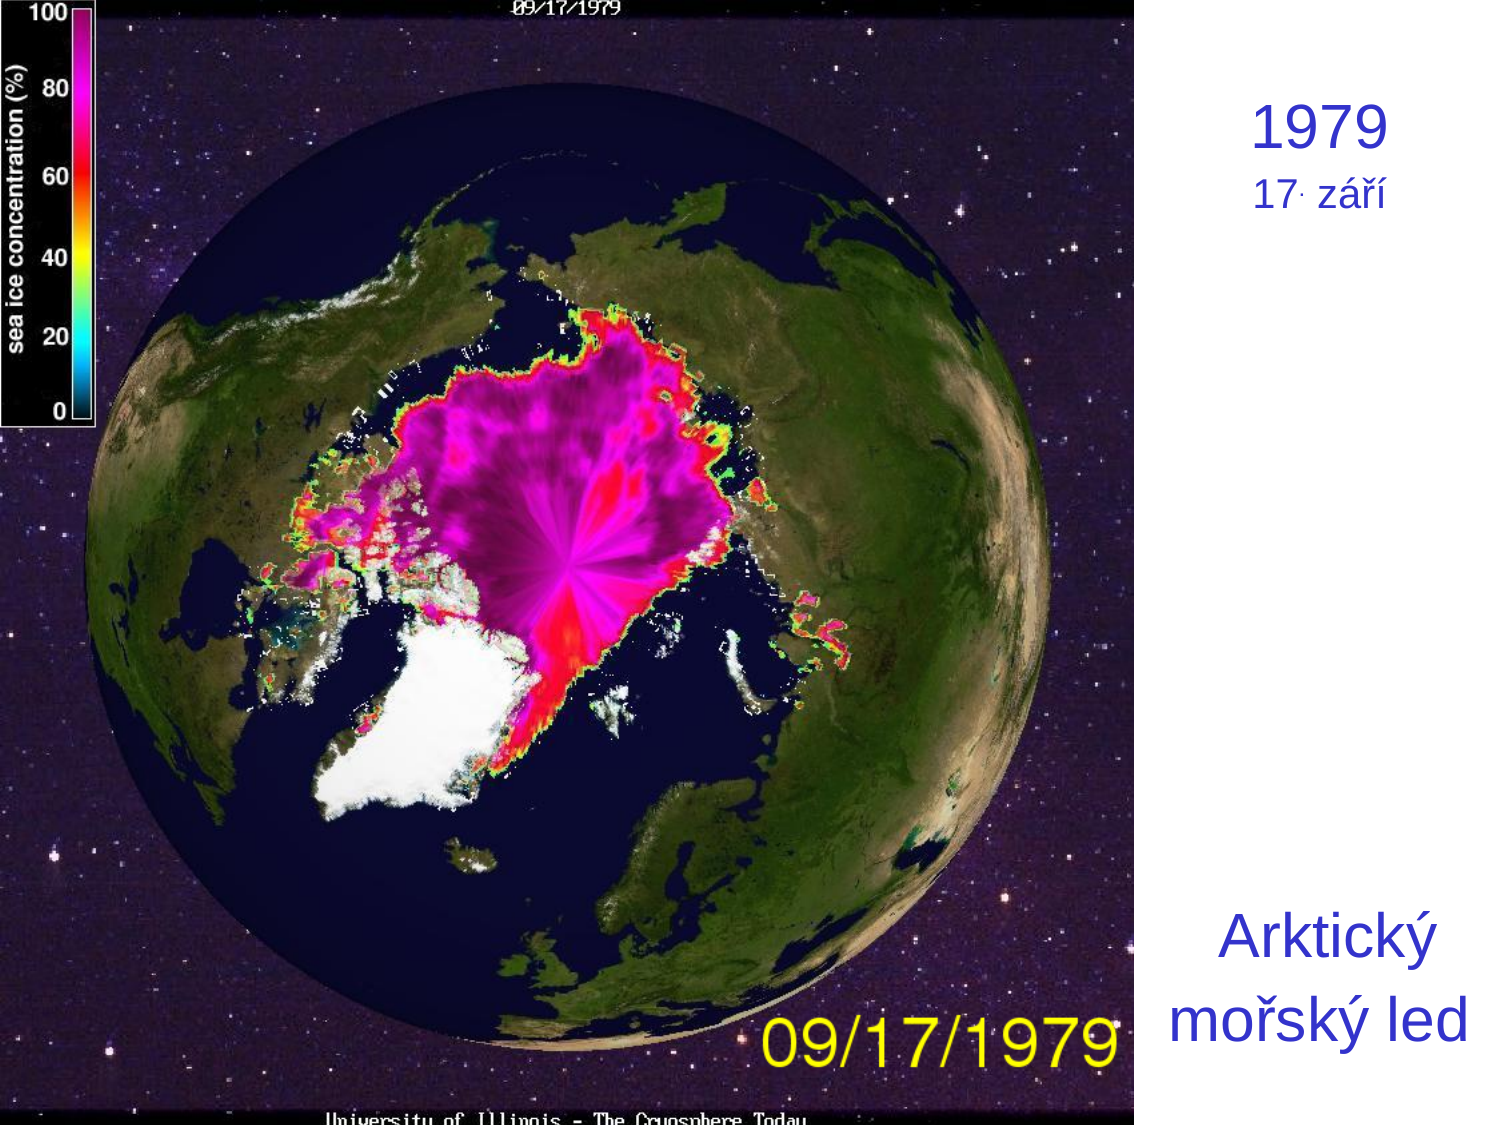

# 1979 17. září Arktický mořský led